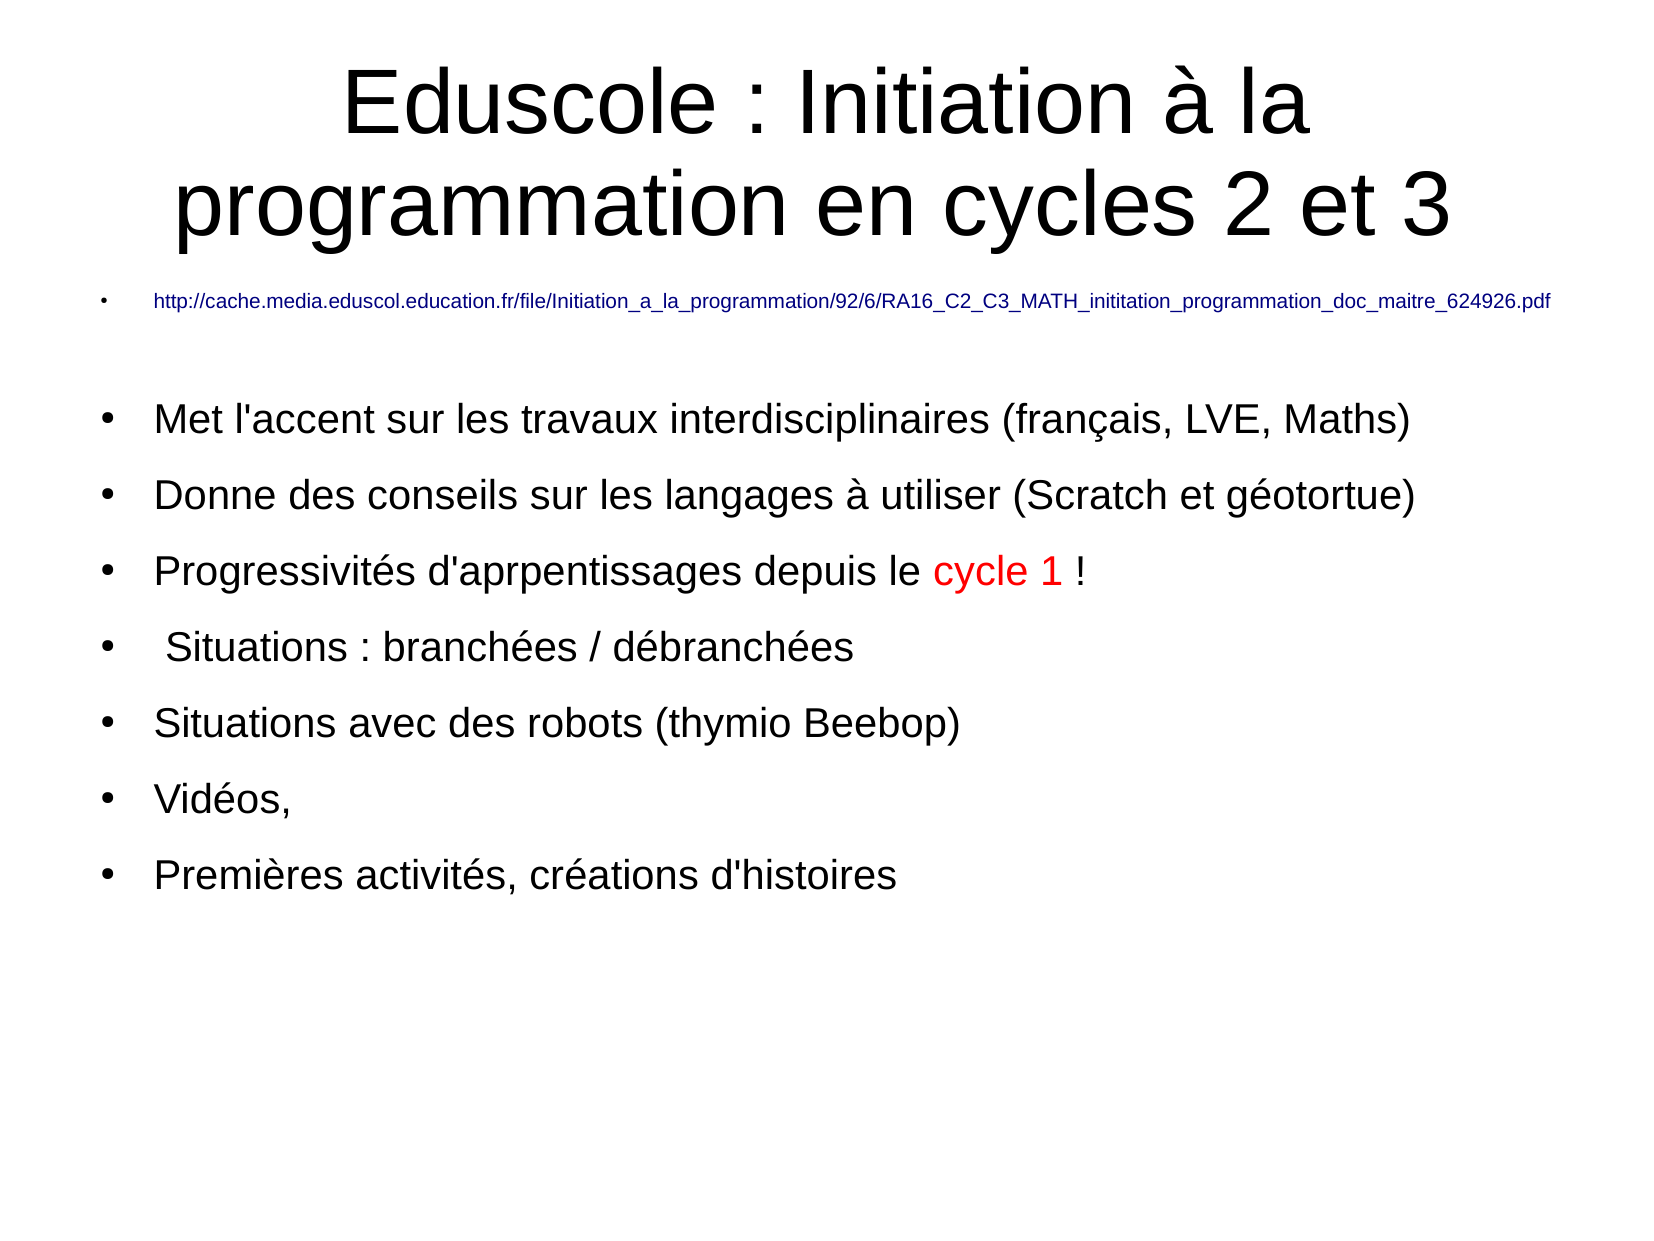

# Eduscole : Initiation à la programmation en cycles 2 et 3
http://cache.media.eduscol.education.fr/file/Initiation_a_la_programmation/92/6/RA16_C2_C3_MATH_inititation_programmation_doc_maitre_624926.pdf
Met l'accent sur les travaux interdisciplinaires (français, LVE, Maths)
Donne des conseils sur les langages à utiliser (Scratch et géotortue)
Progressivités d'aprpentissages depuis le cycle 1 !
 Situations : branchées / débranchées
Situations avec des robots (thymio Beebop)
Vidéos,
Premières activités, créations d'histoires